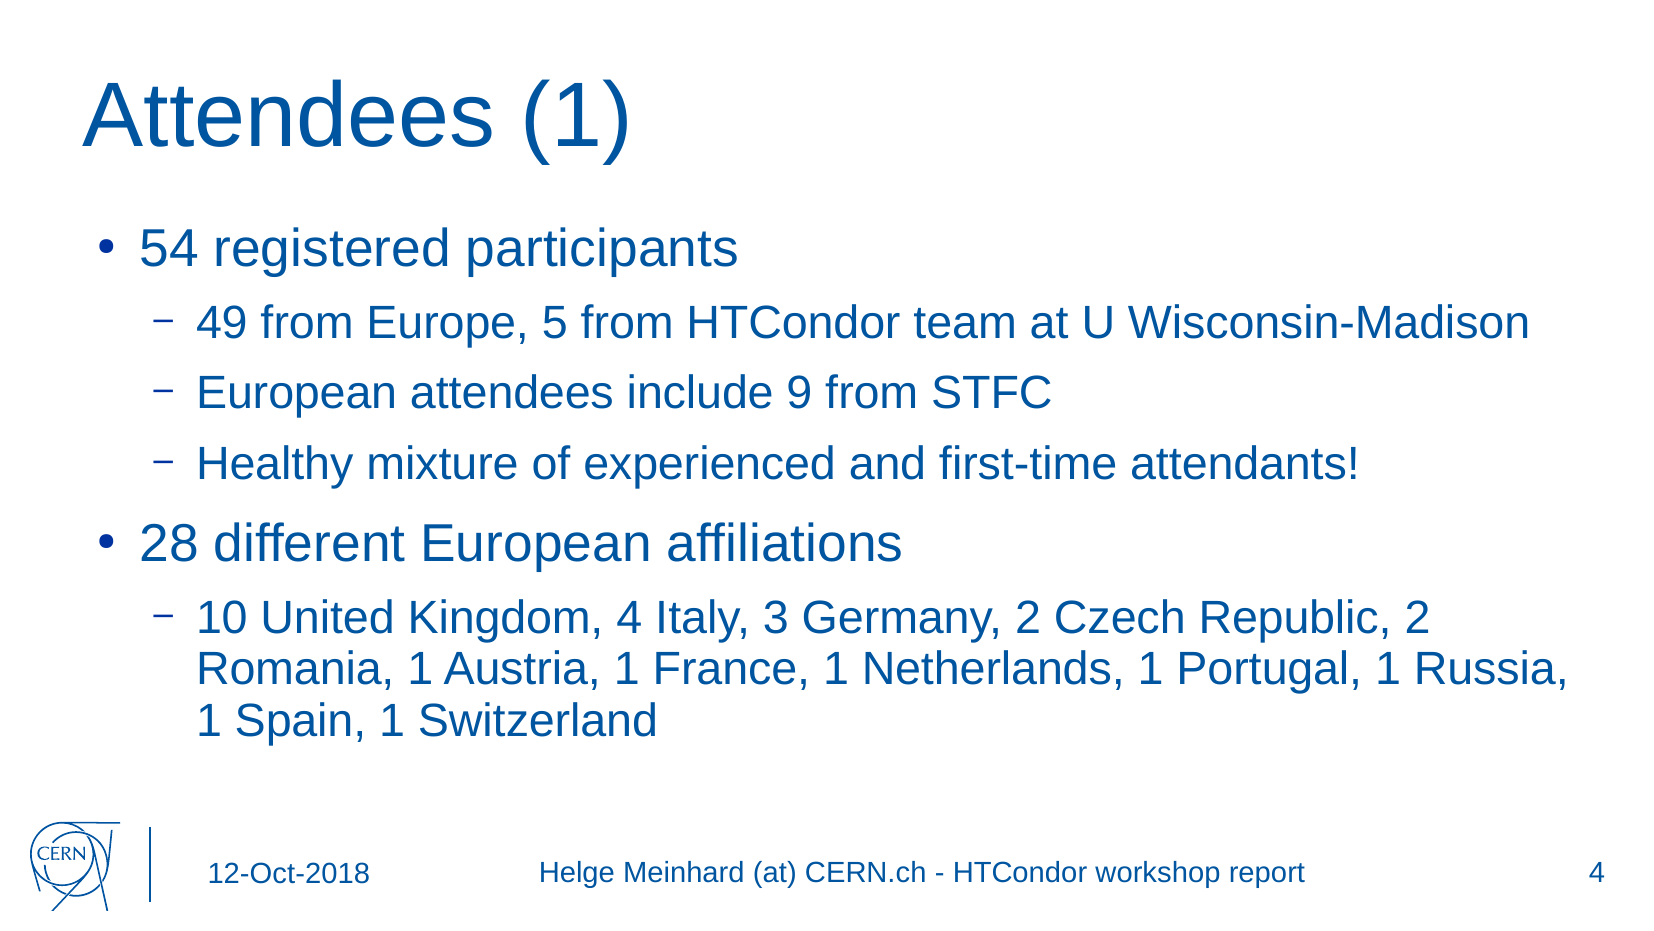

# Attendees (1)
54 registered participants
49 from Europe, 5 from HTCondor team at U Wisconsin-Madison
European attendees include 9 from STFC
Healthy mixture of experienced and first-time attendants!
28 different European affiliations
10 United Kingdom, 4 Italy, 3 Germany, 2 Czech Republic, 2 Romania, 1 Austria, 1 France, 1 Netherlands, 1 Portugal, 1 Russia, 1 Spain, 1 Switzerland
Helge Meinhard (at) CERN.ch - HTCondor workshop report
4
12-Oct-2018